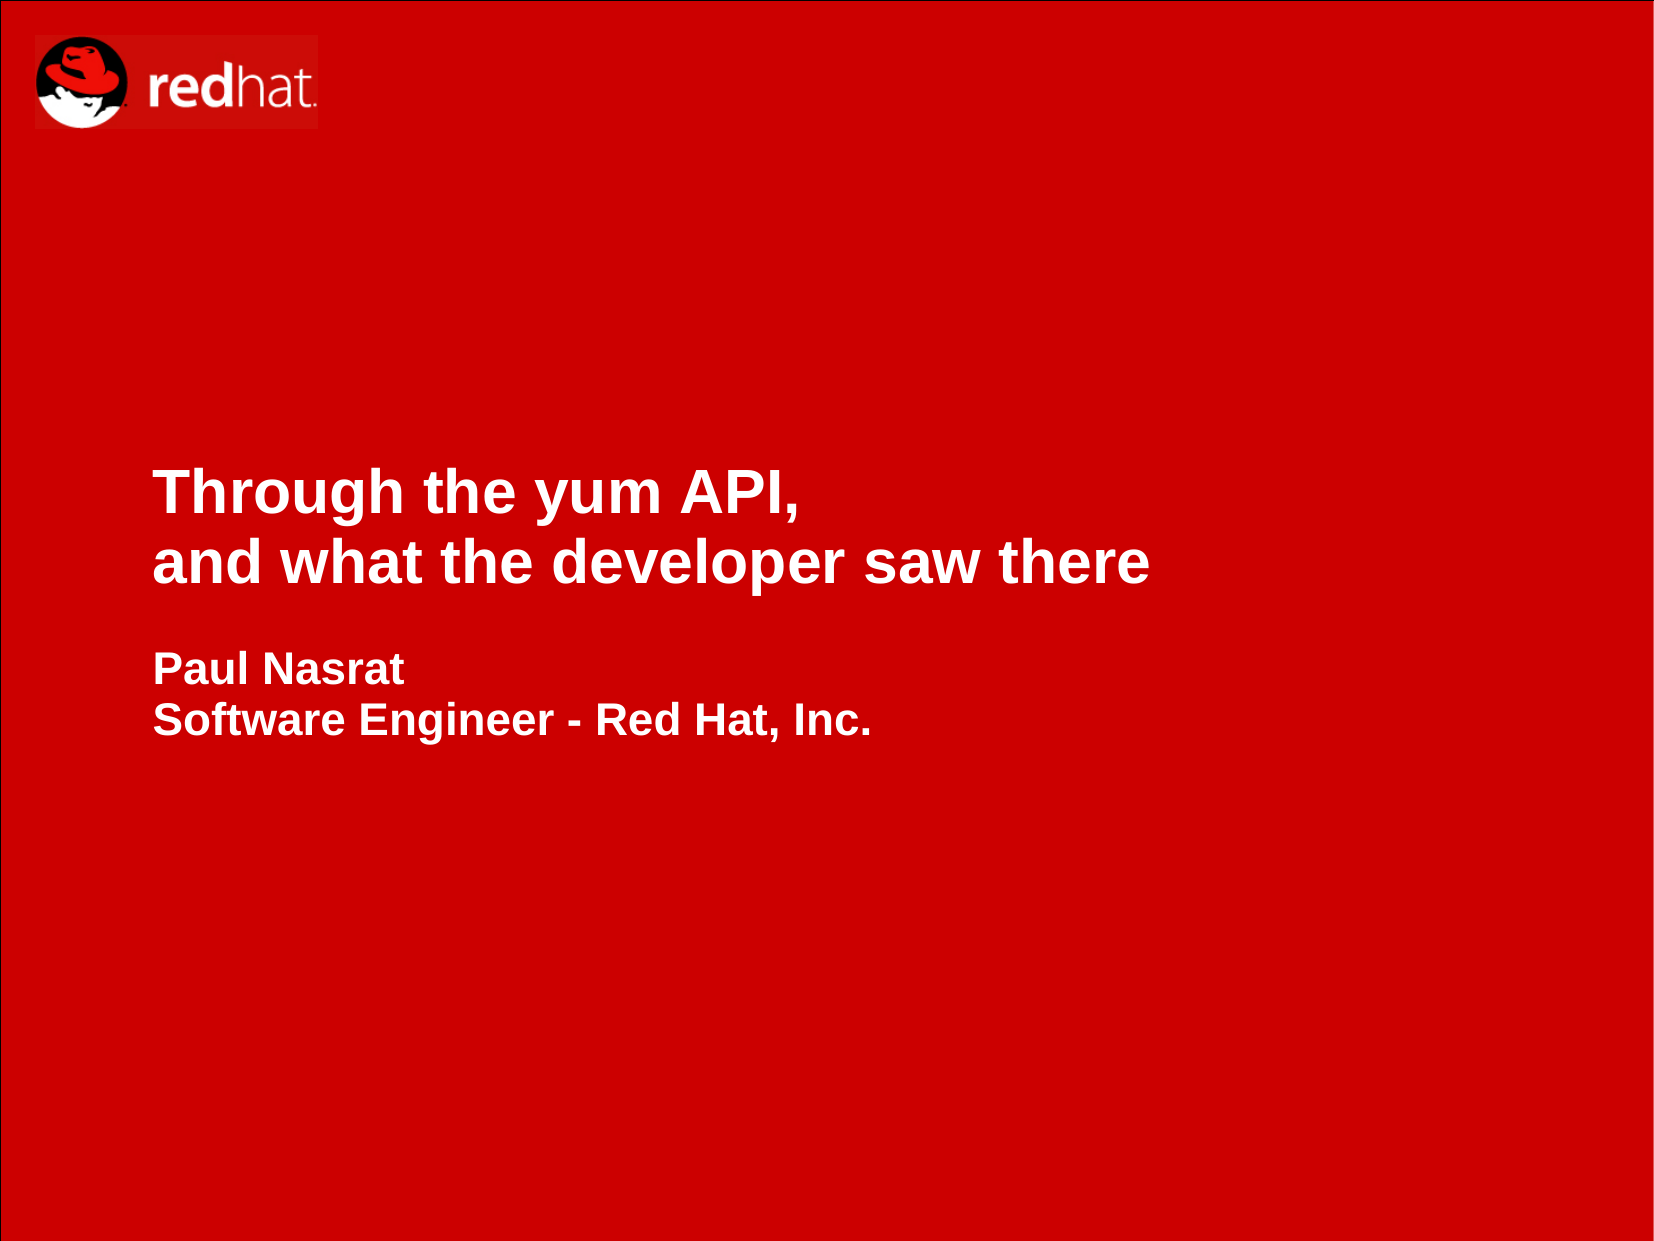

Through the yum API,
and what the developer saw there
Paul Nasrat
Software Engineer - Red Hat, Inc.